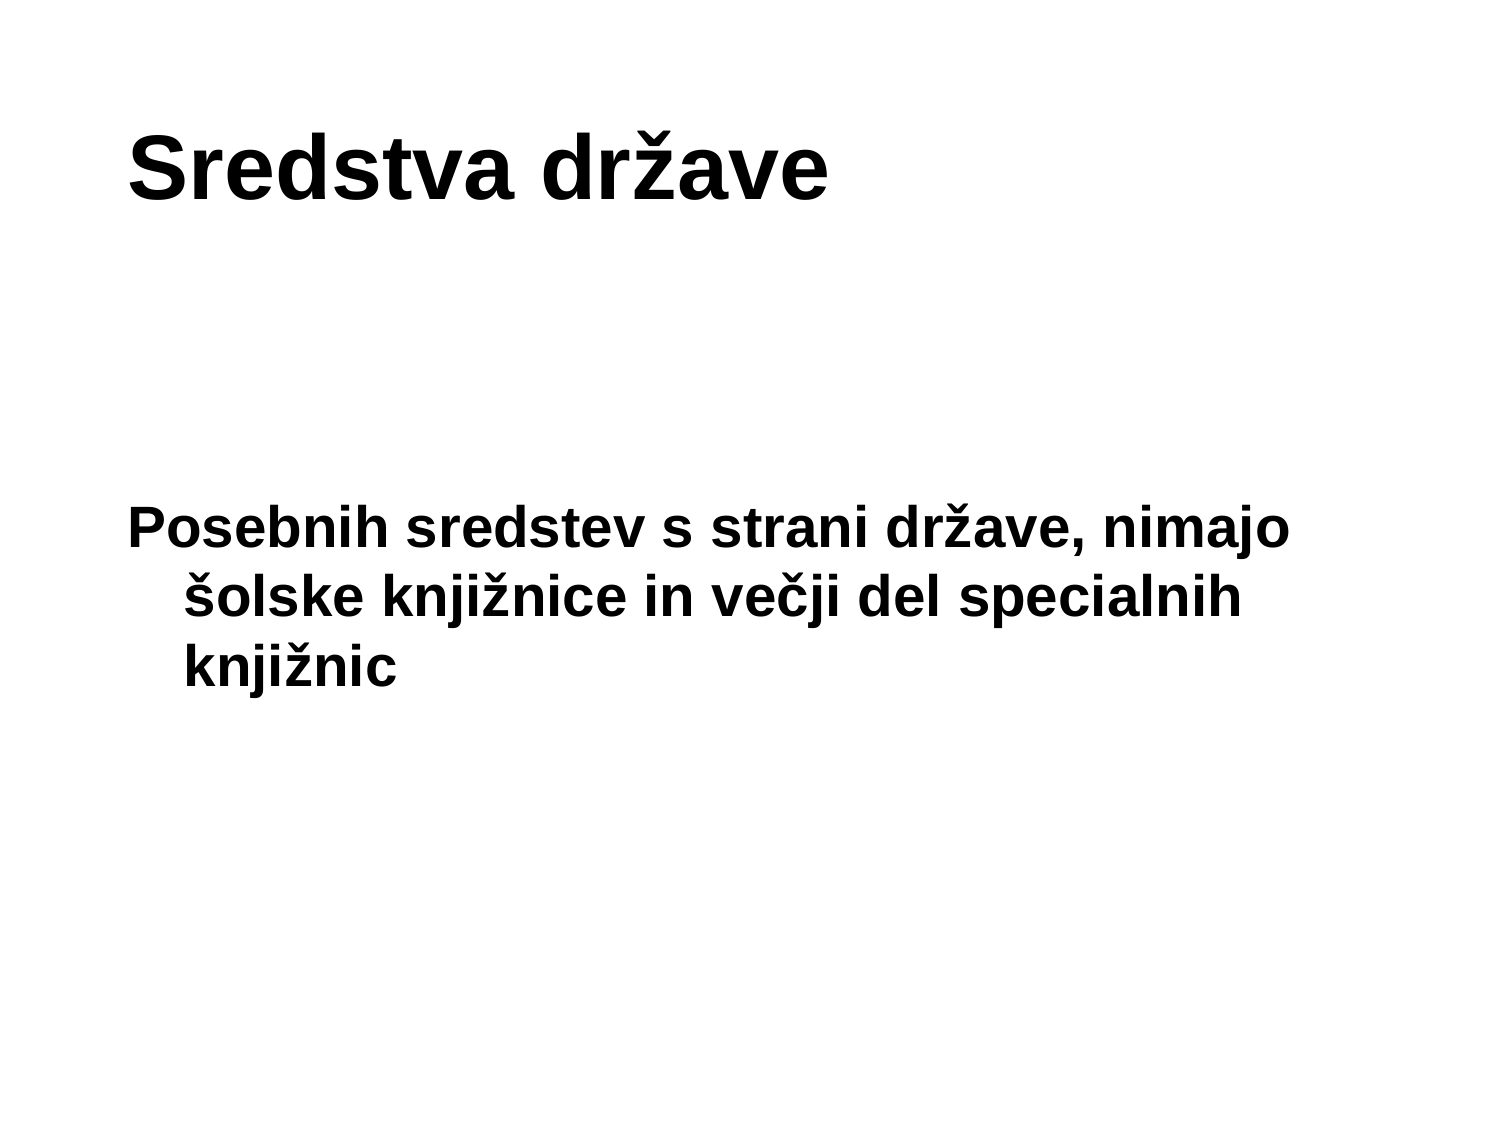

# Sredstva države
Posebnih sredstev s strani države, nimajo šolske knjižnice in večji del specialnih knjižnic